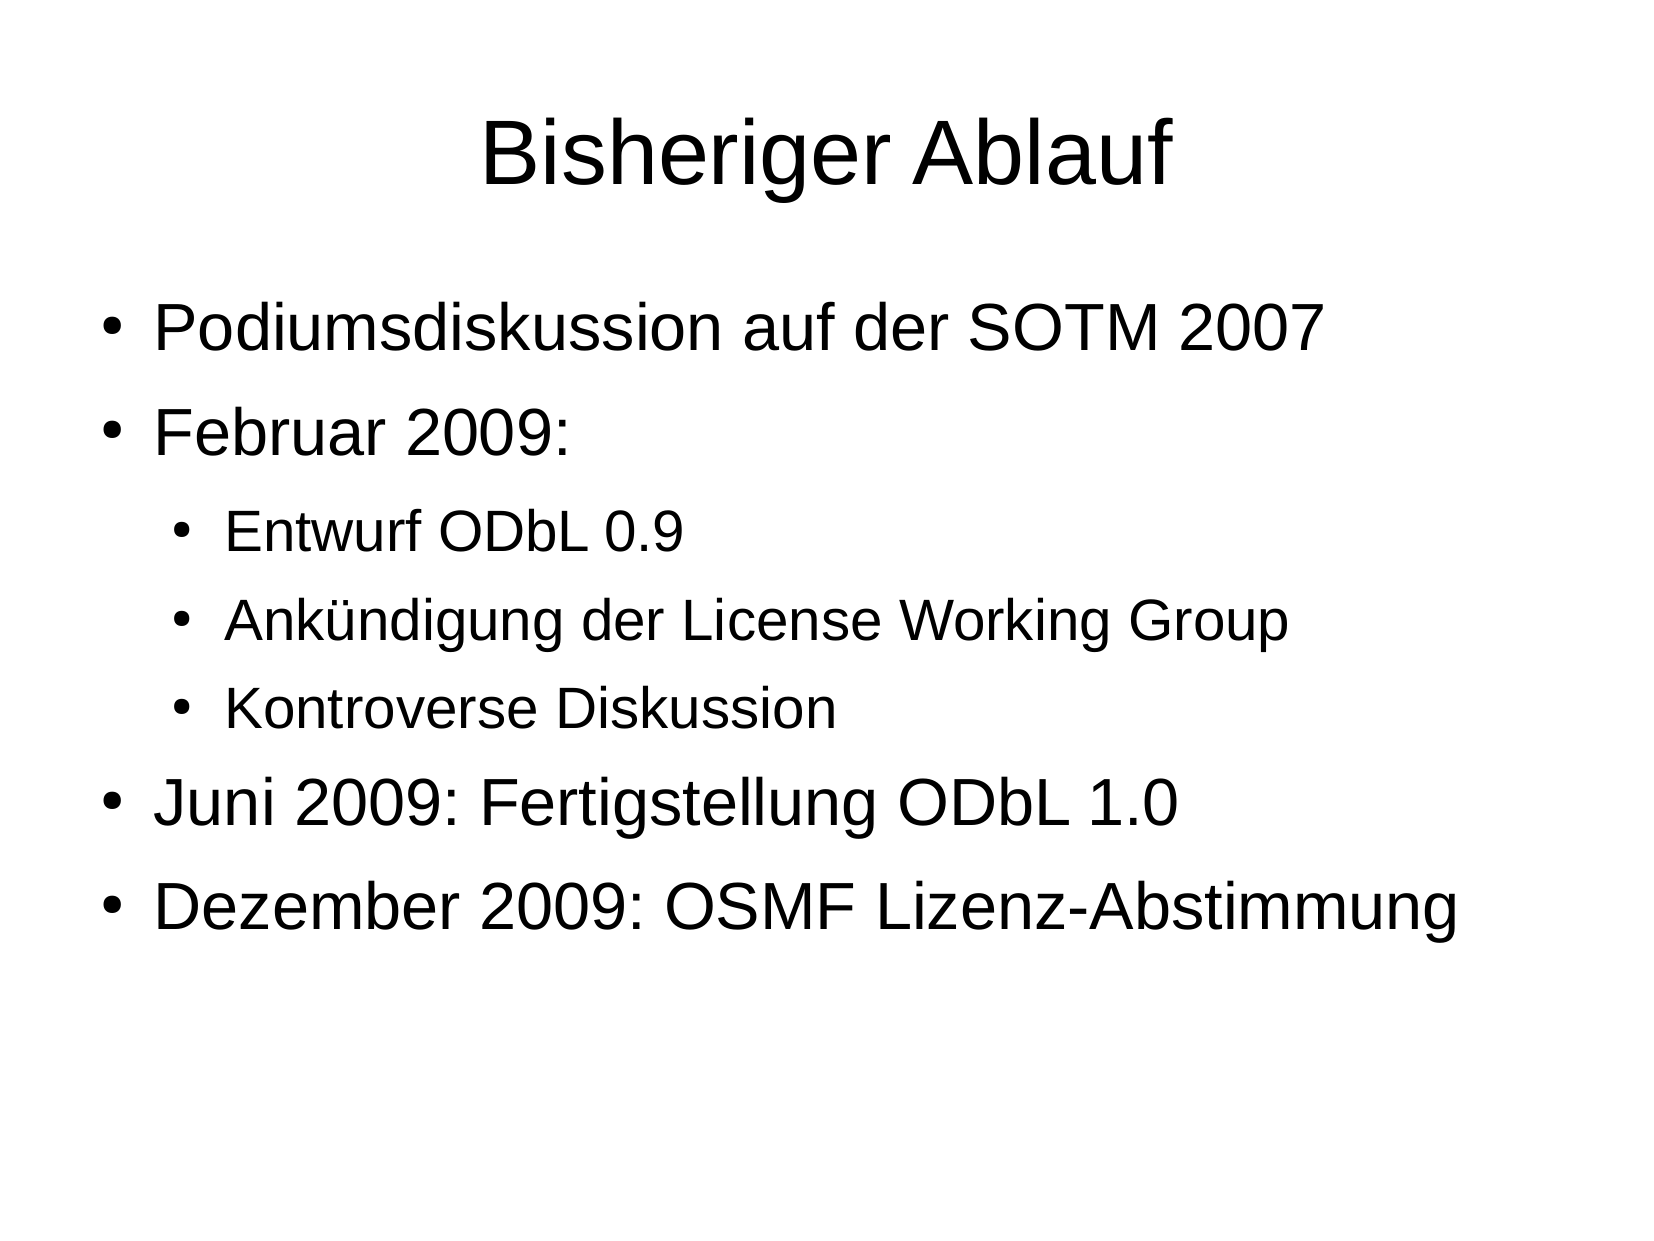

# Bisheriger Ablauf
Podiumsdiskussion auf der SOTM 2007
Februar 2009:
Entwurf ODbL 0.9
Ankündigung der License Working Group
Kontroverse Diskussion
Juni 2009: Fertigstellung ODbL 1.0
Dezember 2009: OSMF Lizenz-Abstimmung